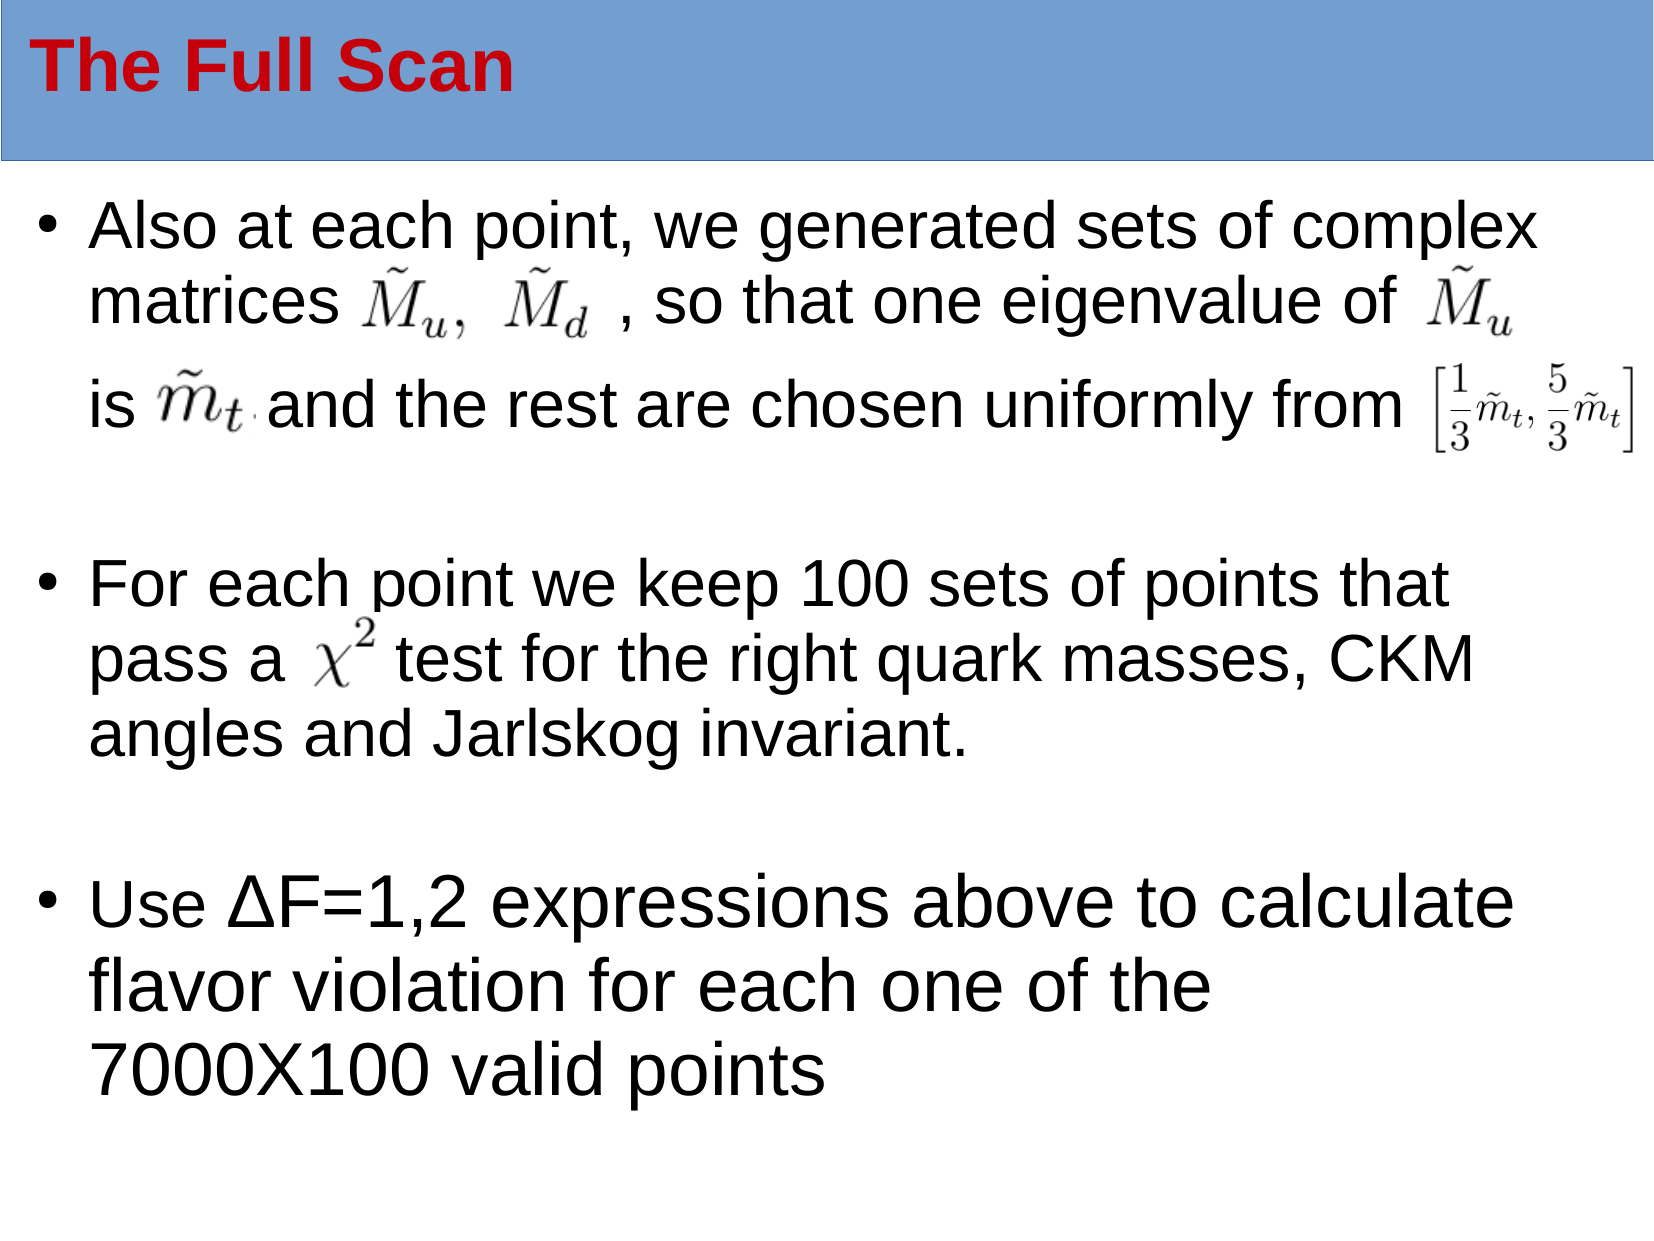

# The Full Scan
Also at each point, we generated sets of complex matrices , so that one eigenvalue of
is and the rest are chosen uniformly from
For each point we keep 100 sets of points that pass a test for the right quark masses, CKM angles and Jarlskog invariant.
Use ΔF=1,2 expressions above to calculate flavor violation for each one of the 7000X100 valid points